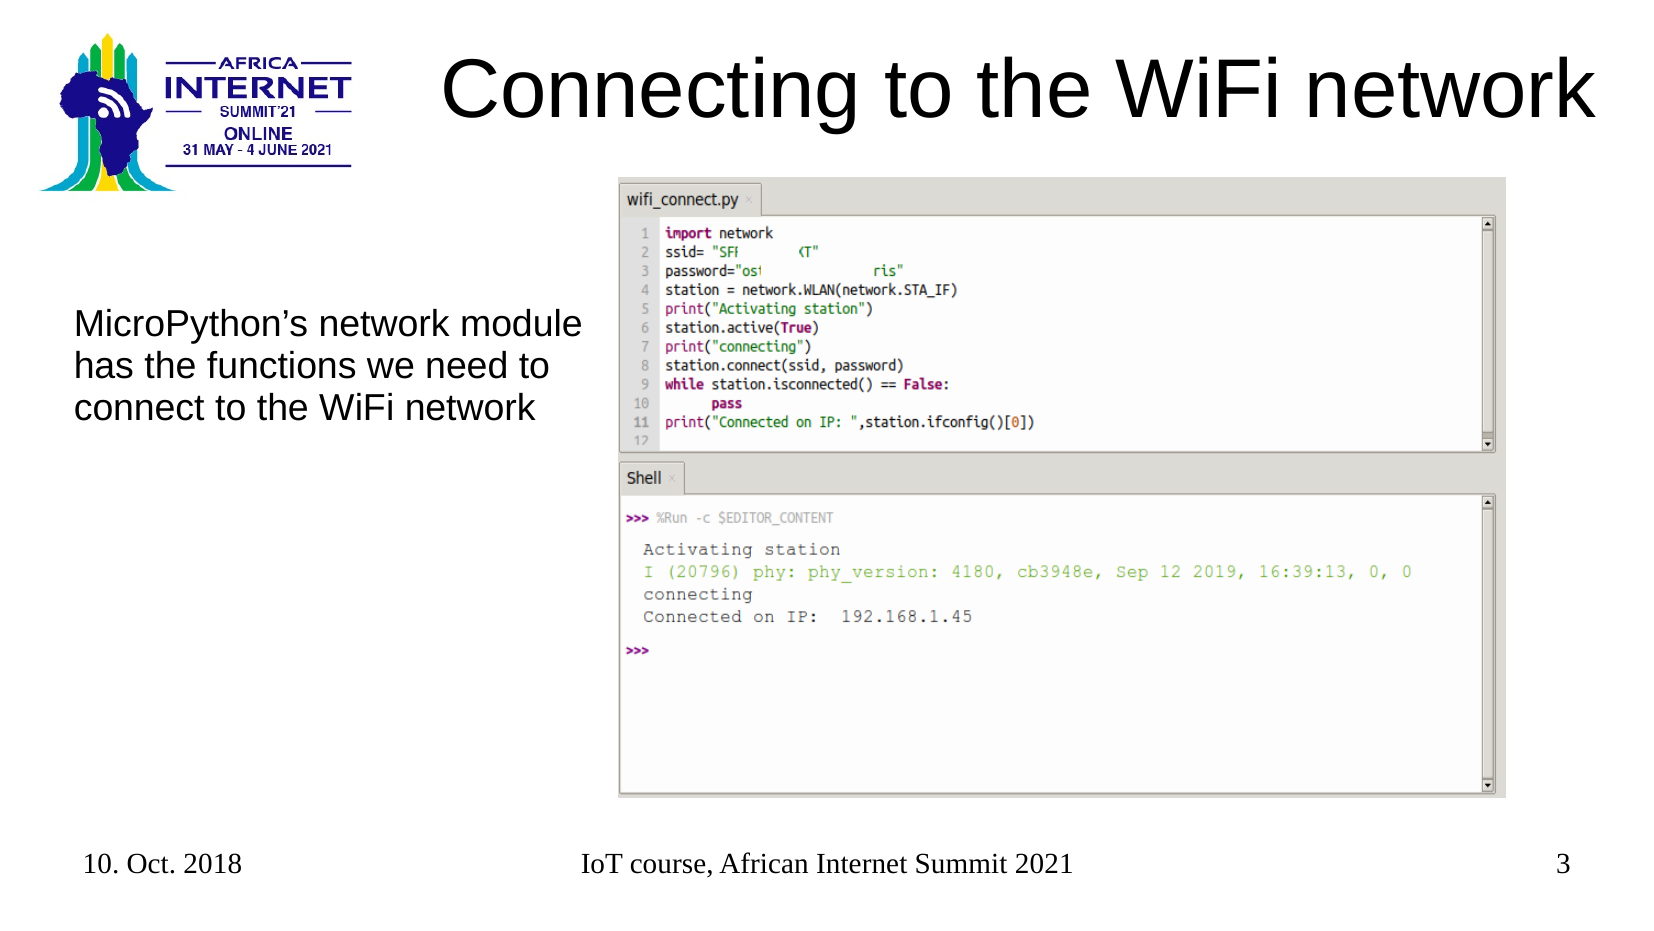

# Connecting to the WiFi network
MicroPython’s network module
has the functions we need to
connect to the WiFi network
10. Oct. 2018
IoT course, African Internet Summit 2021
3